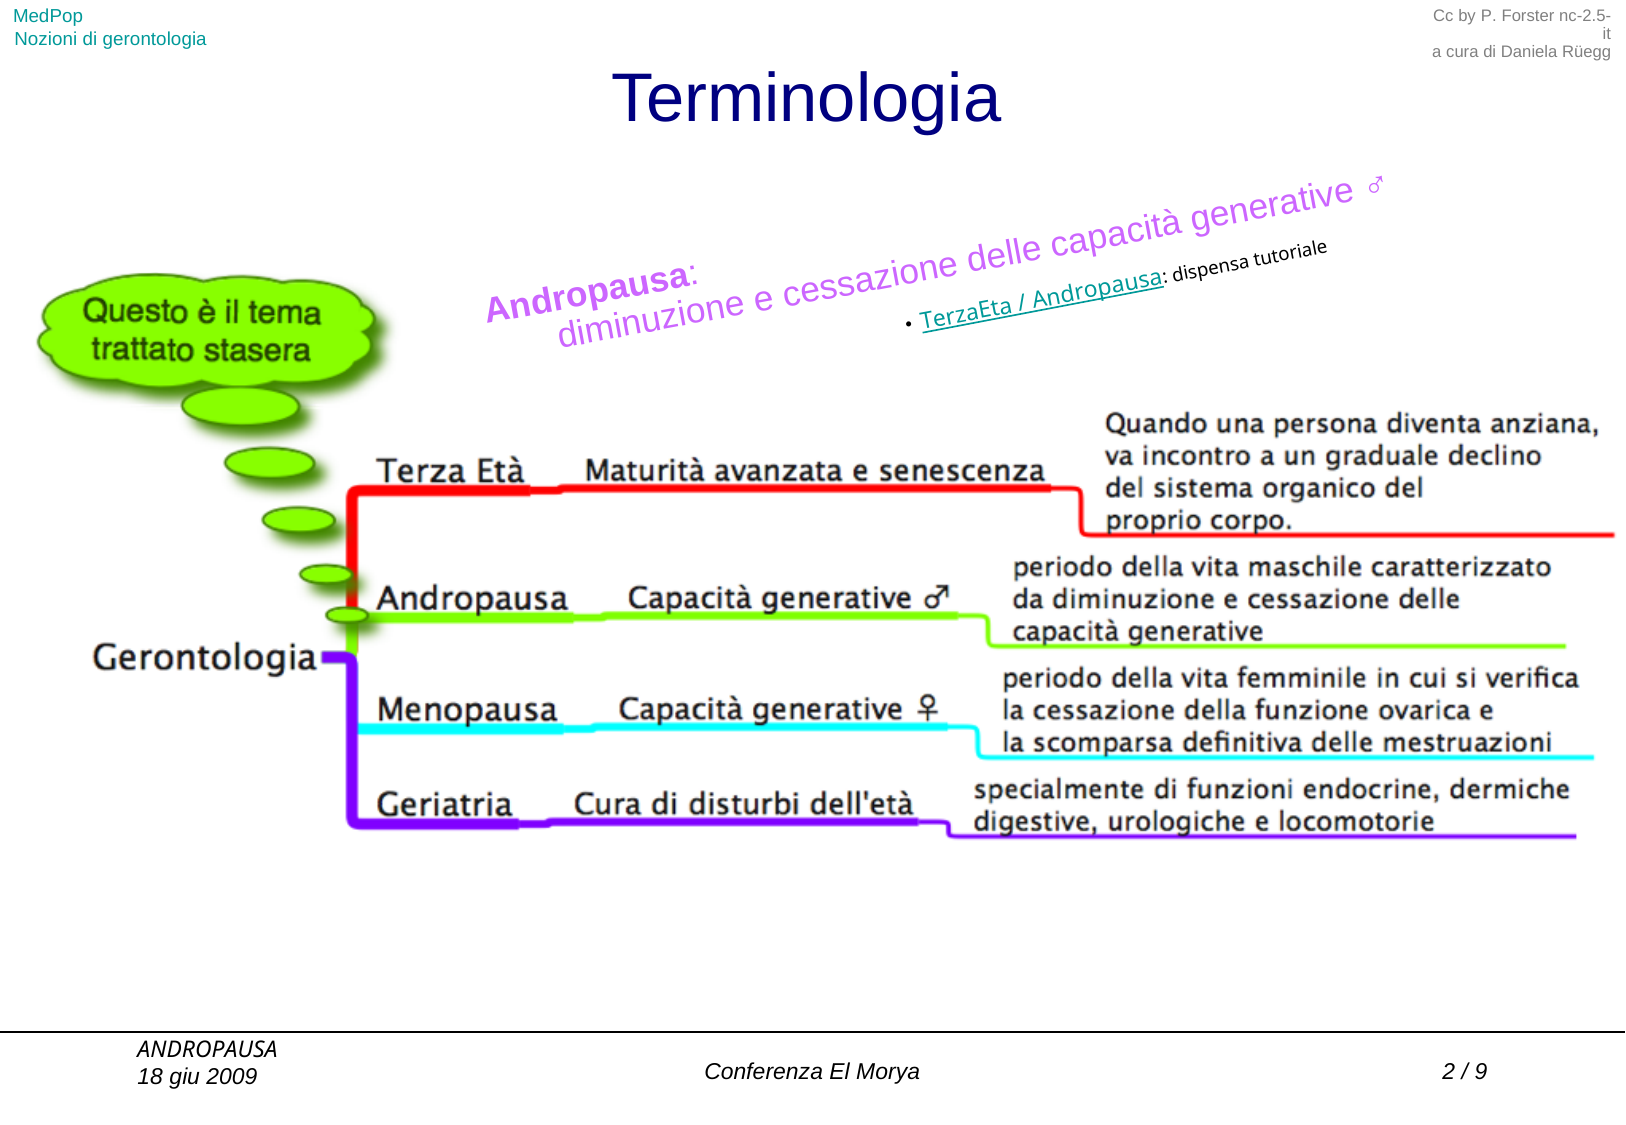

Nozioni di gerontologia
# Terminologia
Andropausa:
	diminuzione e cessazione delle capacità generative ♂
･TerzaEta / Andropausa: dispensa tutoriale
ANDROPAUSA
18 giu 2009
Conferenza El Morya